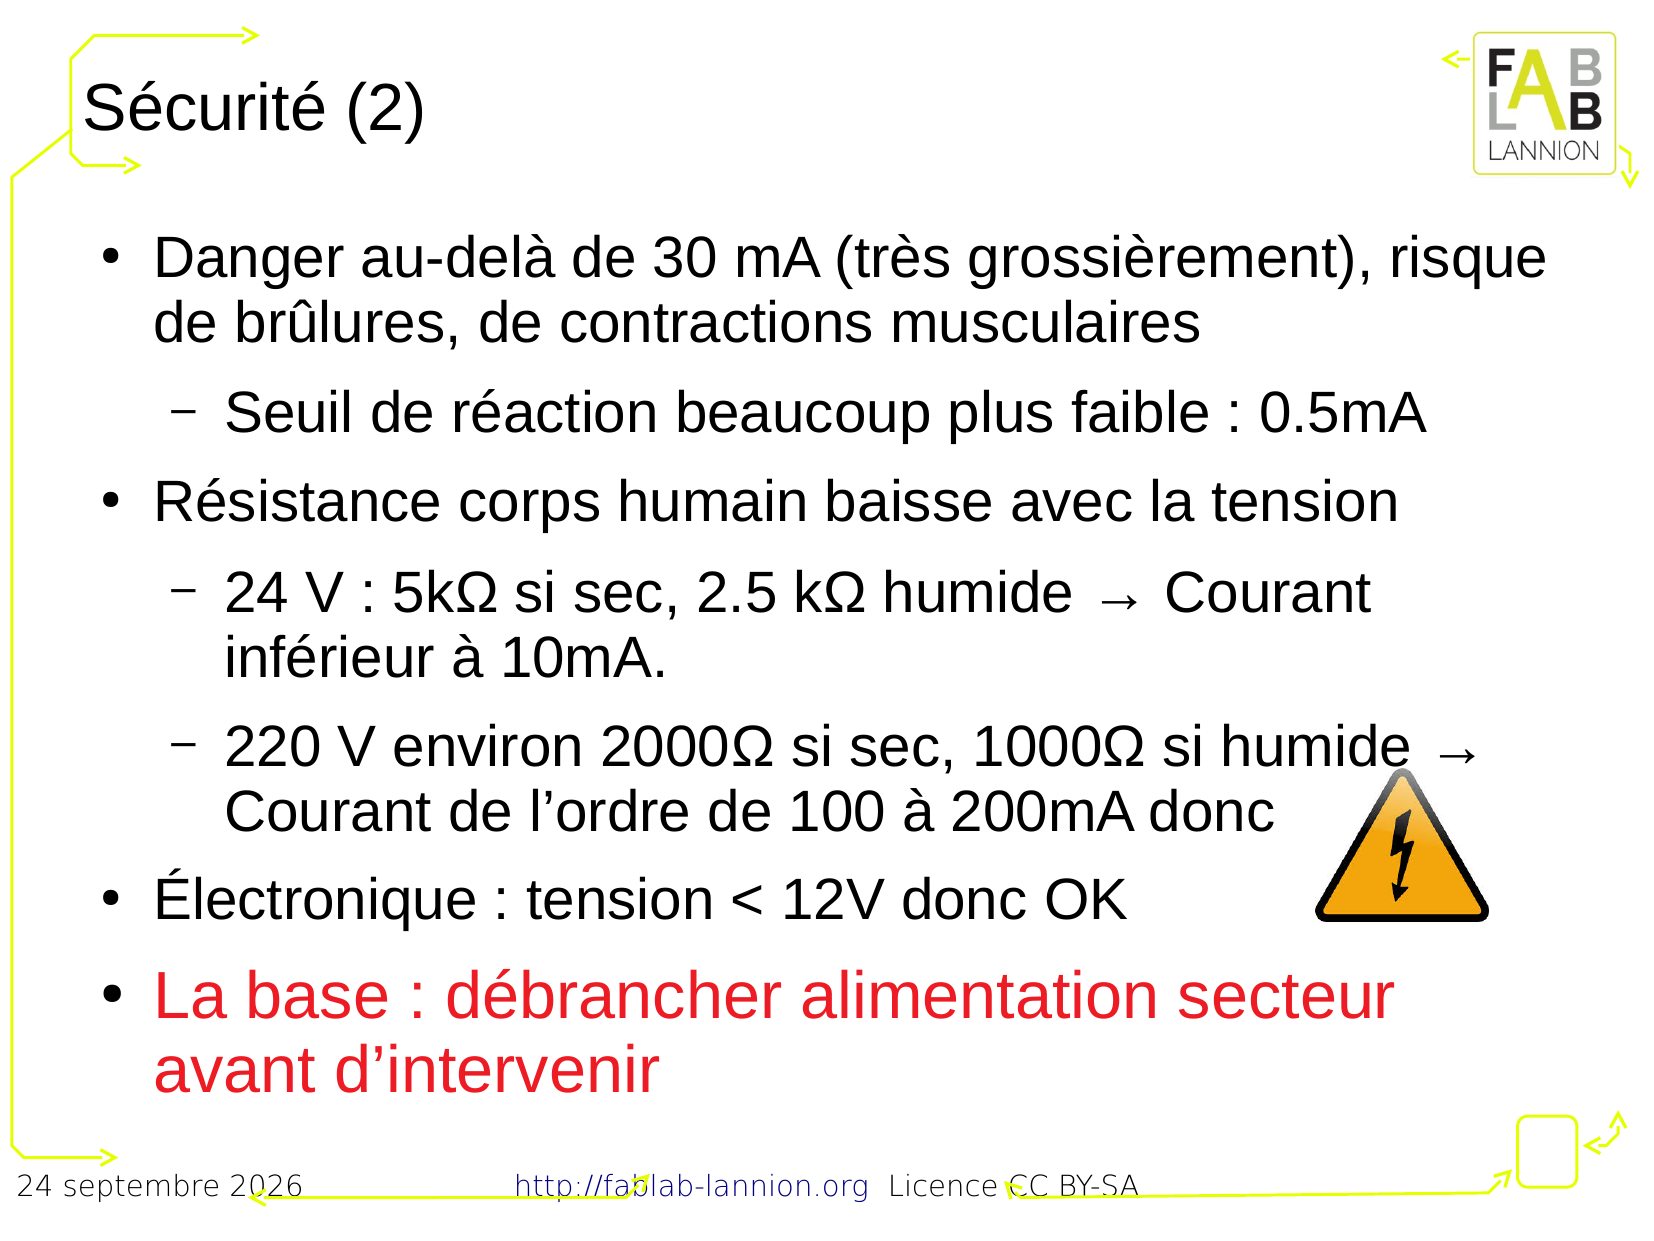

# Sécurité (2)
Danger au-delà de 30 mA (très grossièrement), risque de brûlures, de contractions musculaires
Seuil de réaction beaucoup plus faible : 0.5mA
Résistance corps humain baisse avec la tension
24 V : 5kΩ si sec, 2.5 kΩ humide → Courant inférieur à 10mA.
220 V environ 2000Ω si sec, 1000Ω si humide → Courant de l’ordre de 100 à 200mA donc
Électronique : tension < 12V donc OK
La base : débrancher alimentation secteur avant d’intervenir